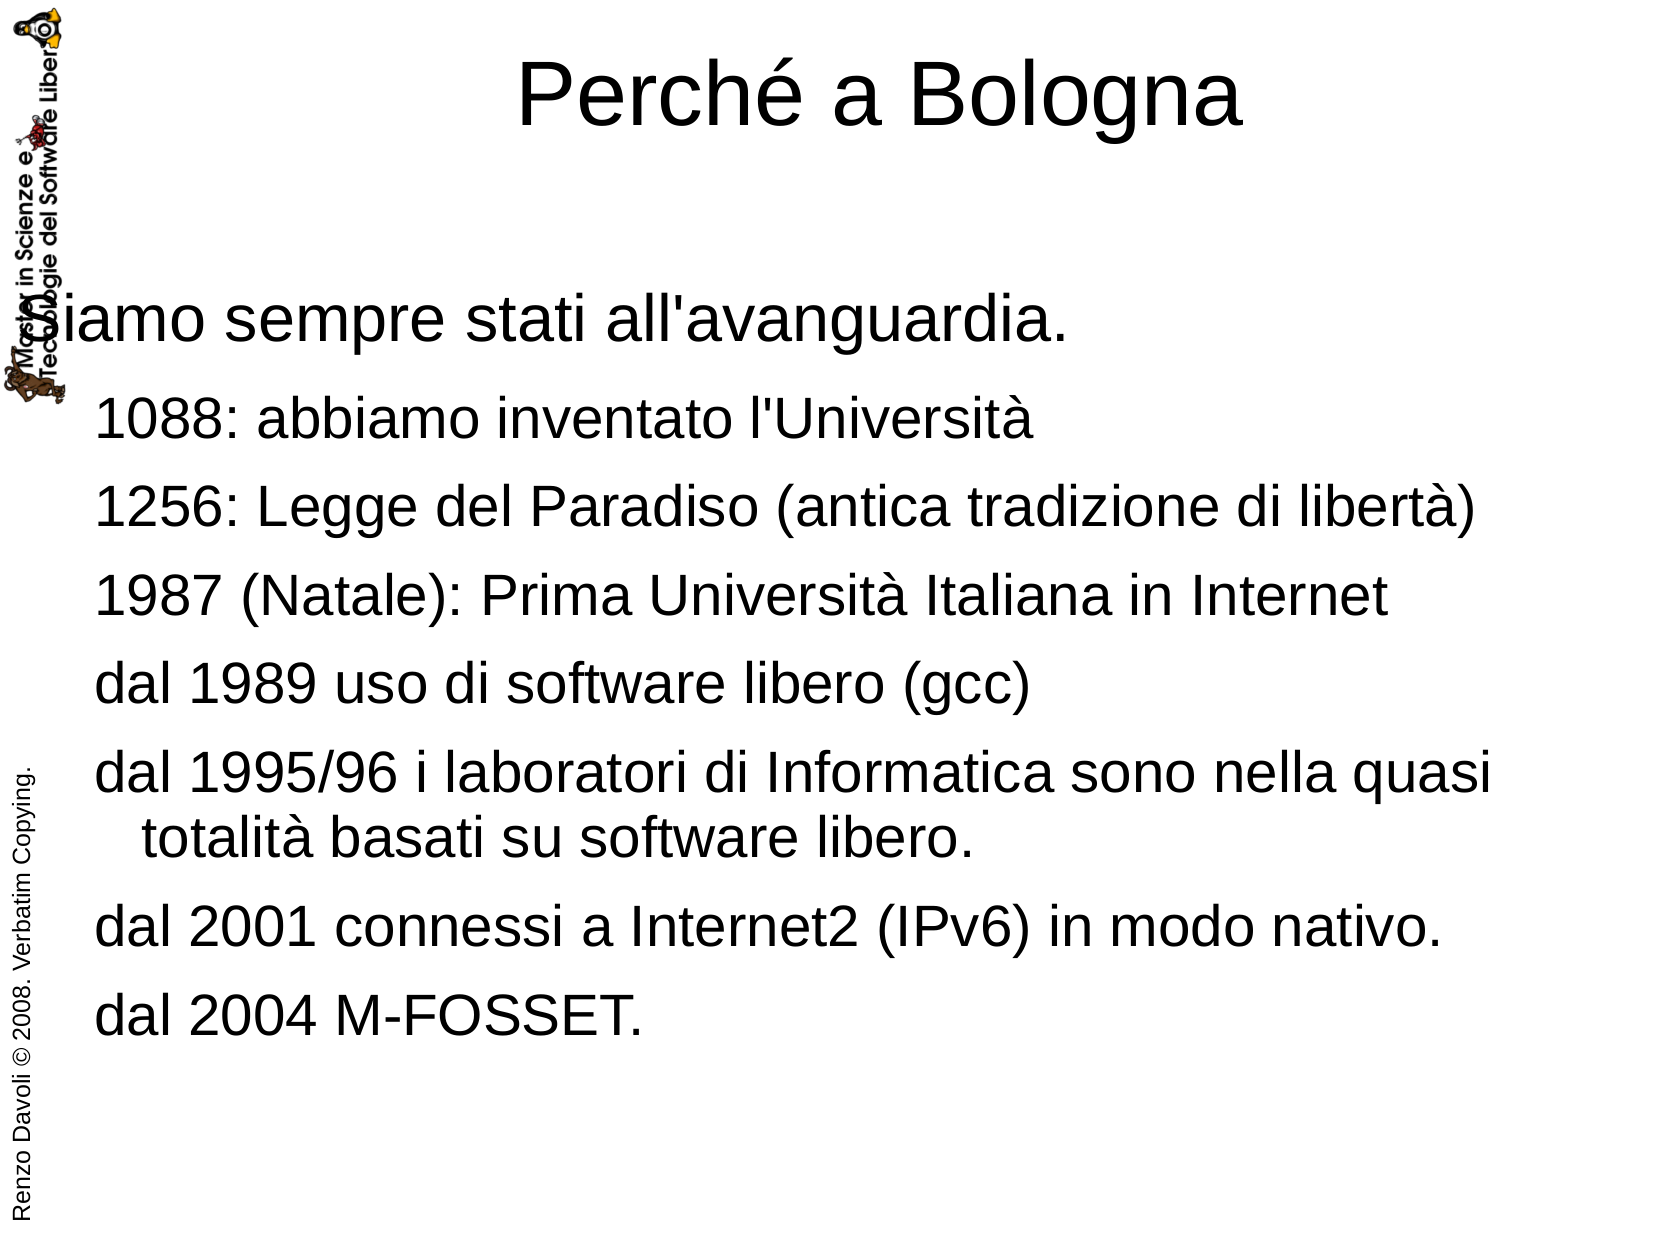

# Perché a Bologna
Siamo sempre stati all'avanguardia.
1088: abbiamo inventato l'Università
1256: Legge del Paradiso (antica tradizione di libertà)
1987 (Natale): Prima Università Italiana in Internet
dal 1989 uso di software libero (gcc)
dal 1995/96 i laboratori di Informatica sono nella quasi totalità basati su software libero.
dal 2001 connessi a Internet2 (IPv6) in modo nativo.
dal 2004 M-FOSSET.